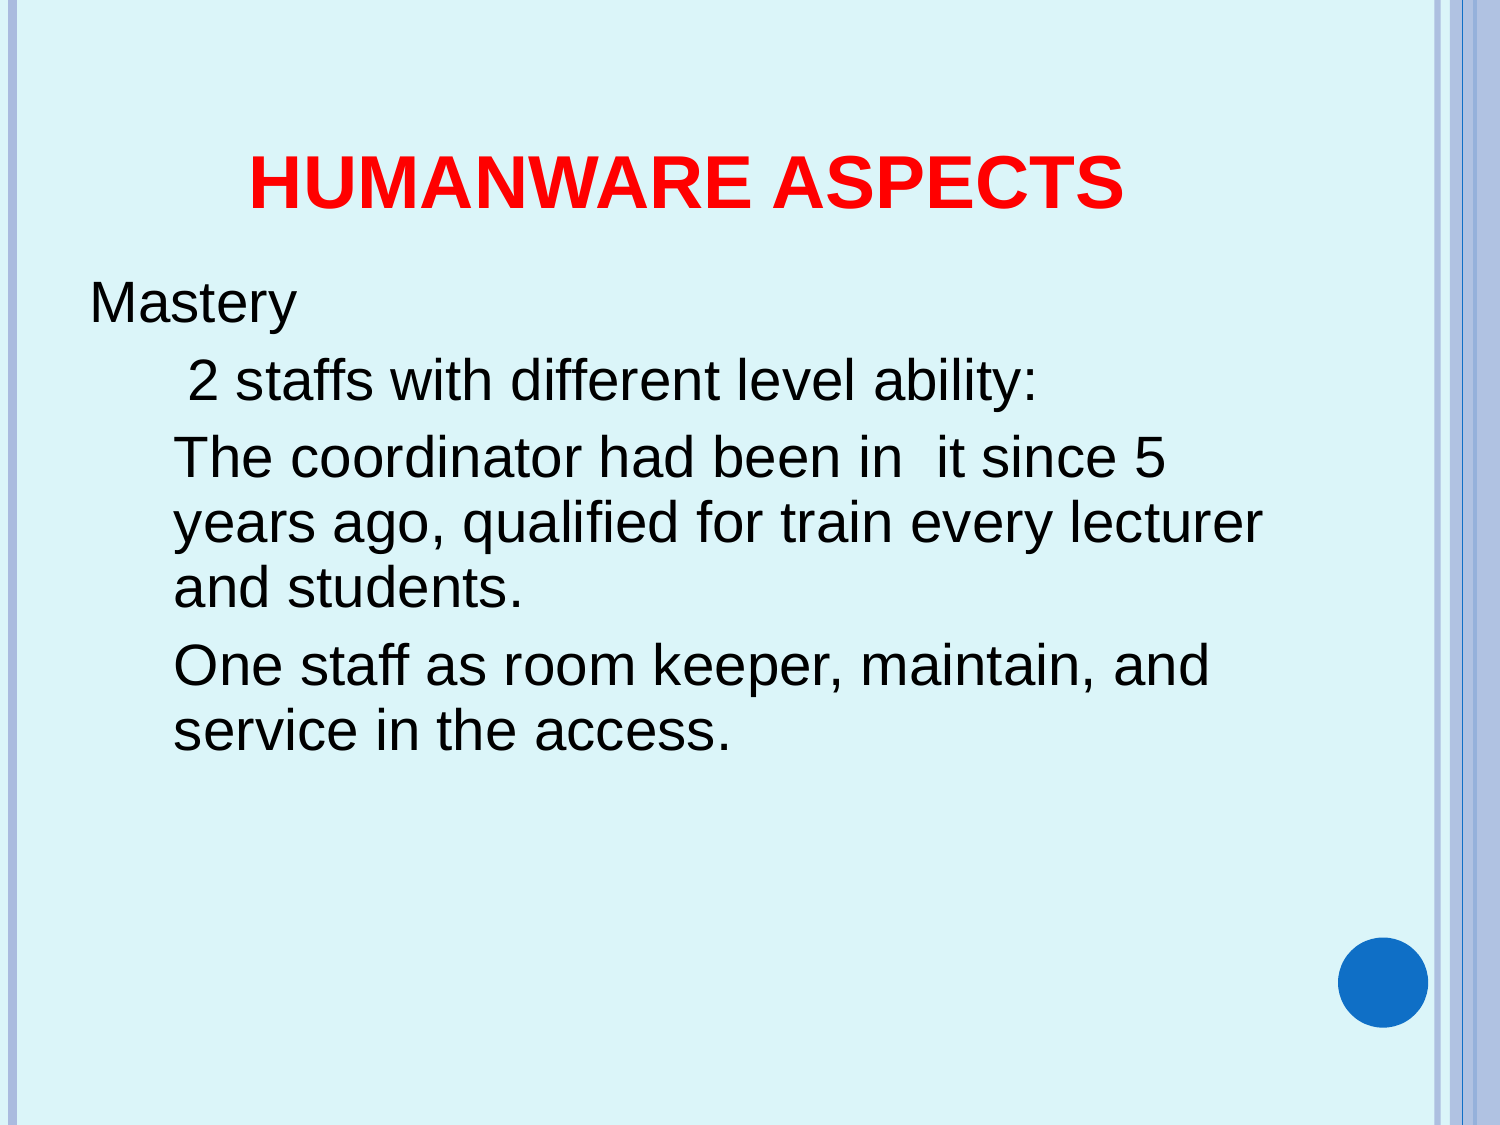

# HUMANWARE ASPECTS
Mastery
 2 staffs with different level ability:
	The coordinator had been in it since 5 years ago, qualified for train every lecturer and students.
	One staff as room keeper, maintain, and service in the access.